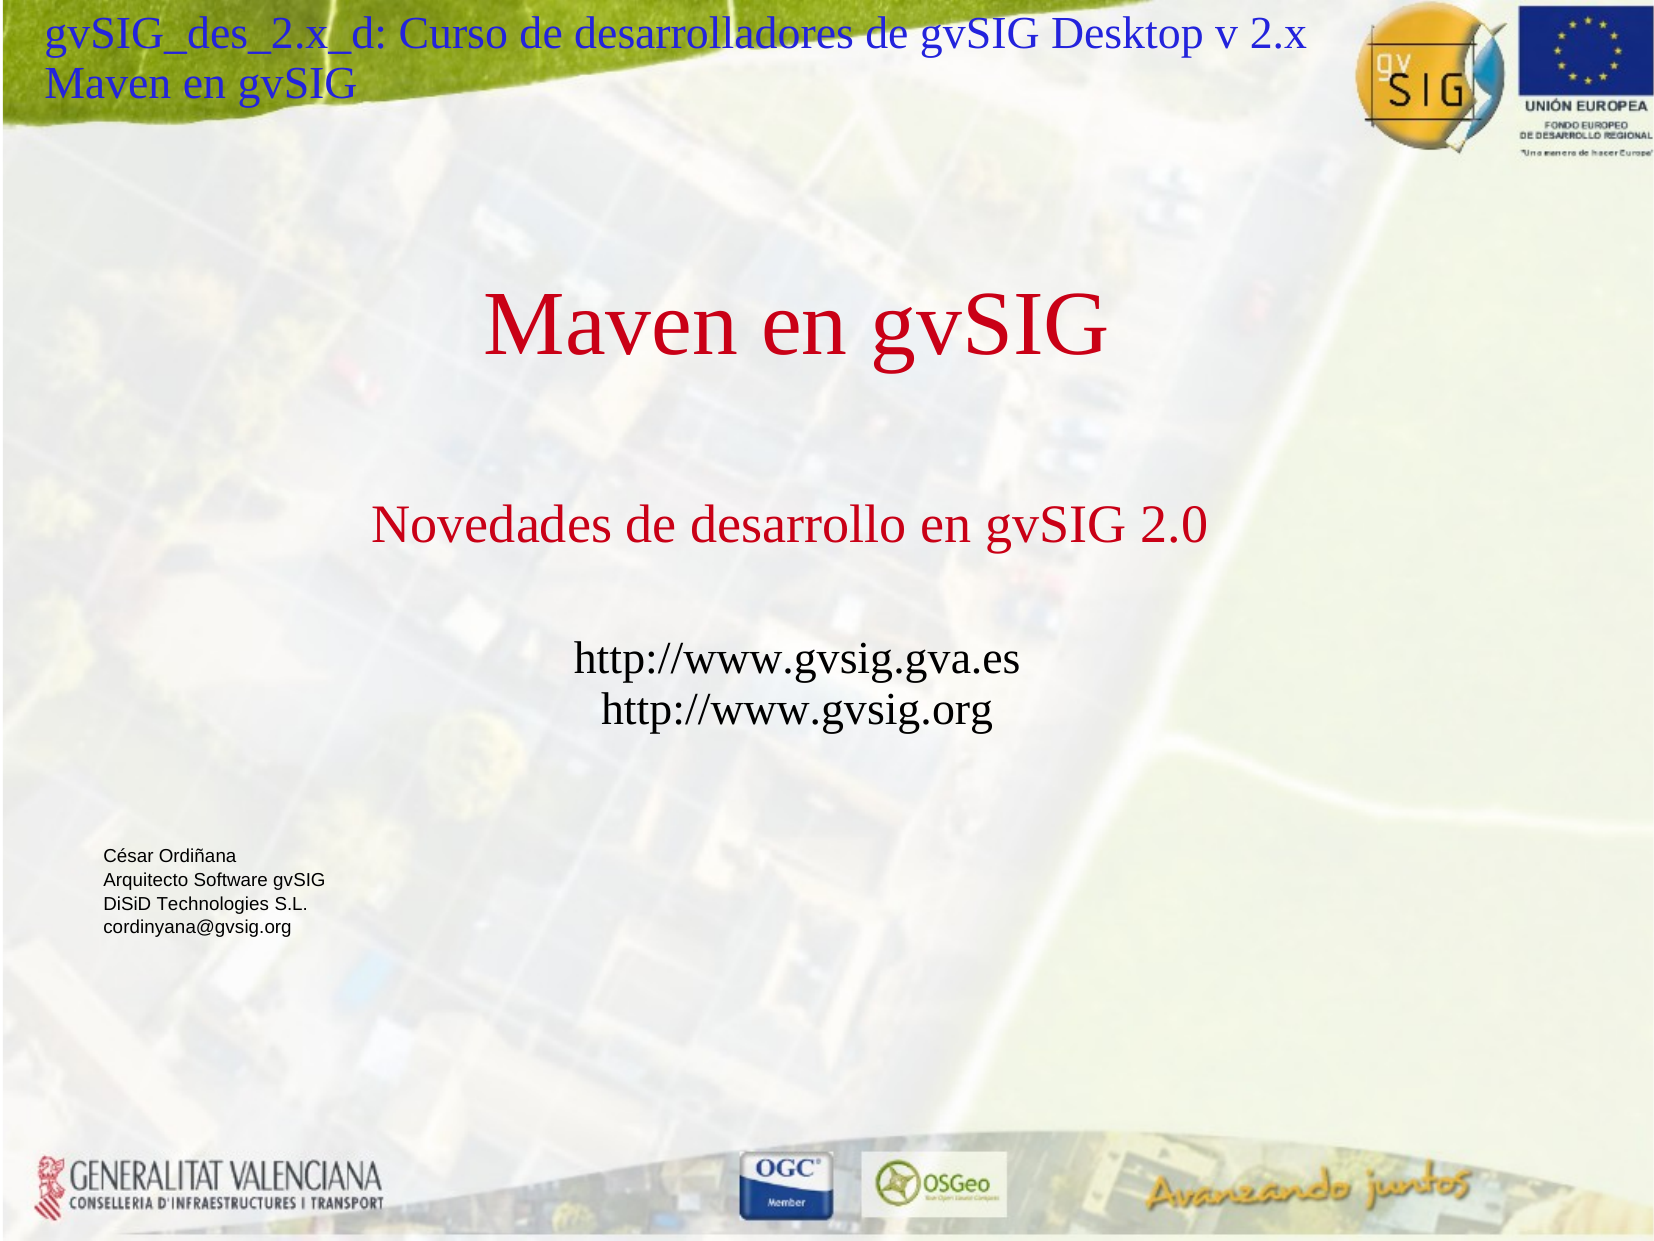

Maven en gvSIG
Novedades de desarrollo en gvSIG 2.0
http://www.gvsig.gva.es
http://www.gvsig.org
César Ordiñana
Arquitecto Software gvSIG
DiSiD Technologies S.L.
cordinyana@gvsig.org